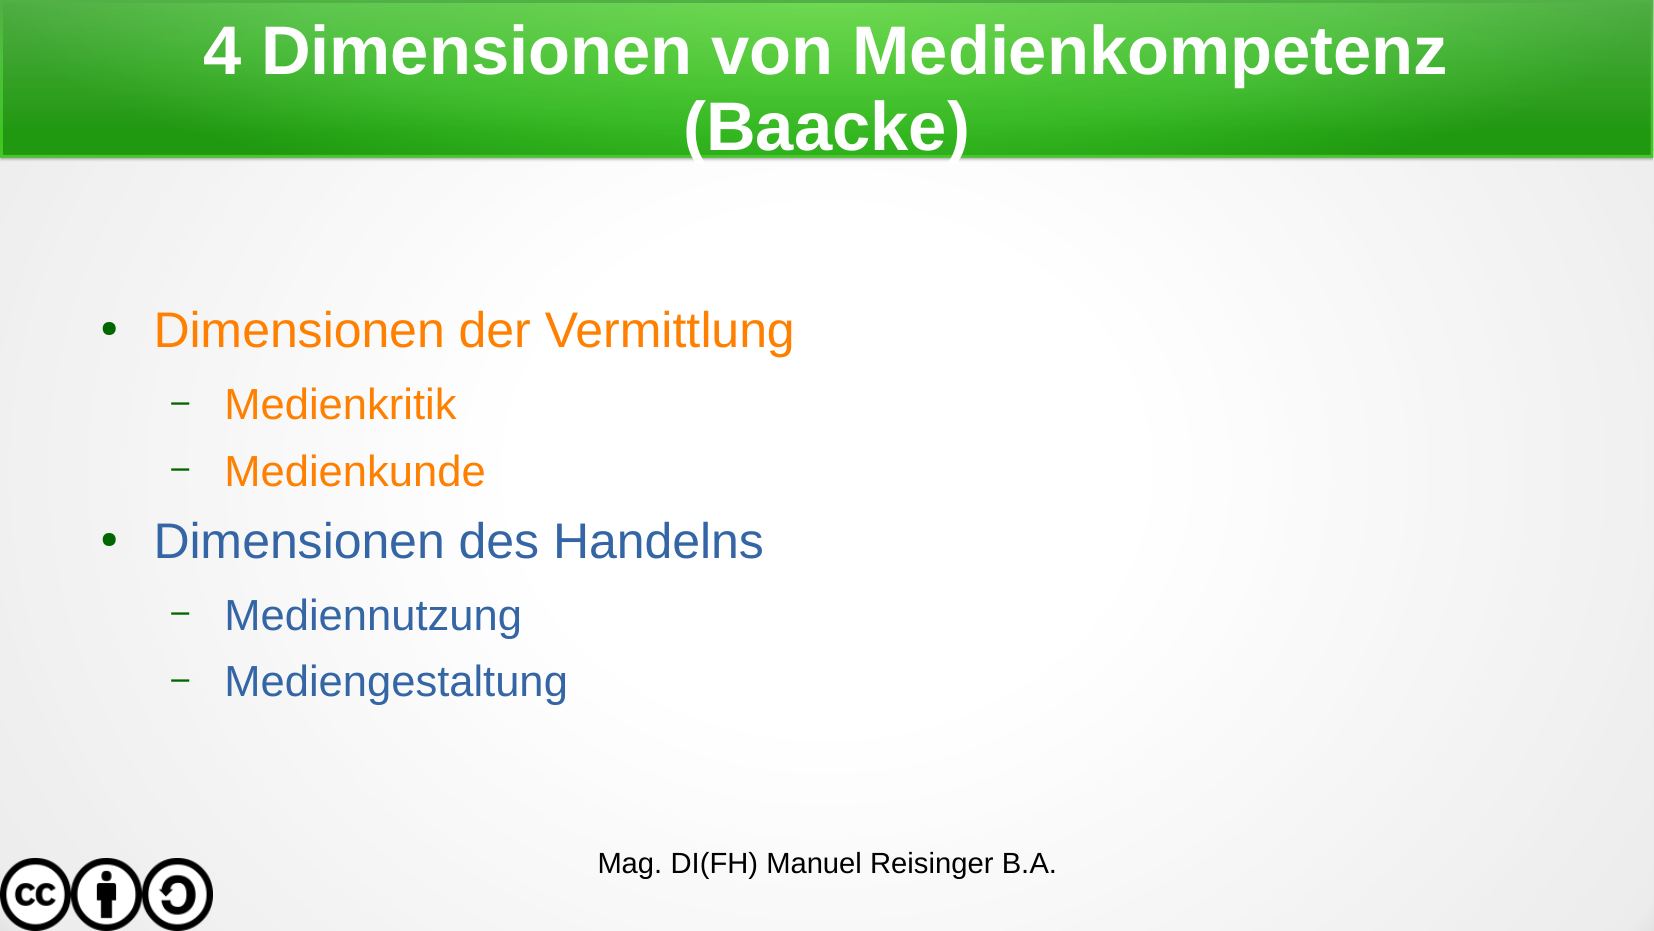

# 4 Dimensionen von Medienkompetenz (Baacke)
Dimensionen der Vermittlung
Medienkritik
Medienkunde
Dimensionen des Handelns
Mediennutzung
Mediengestaltung